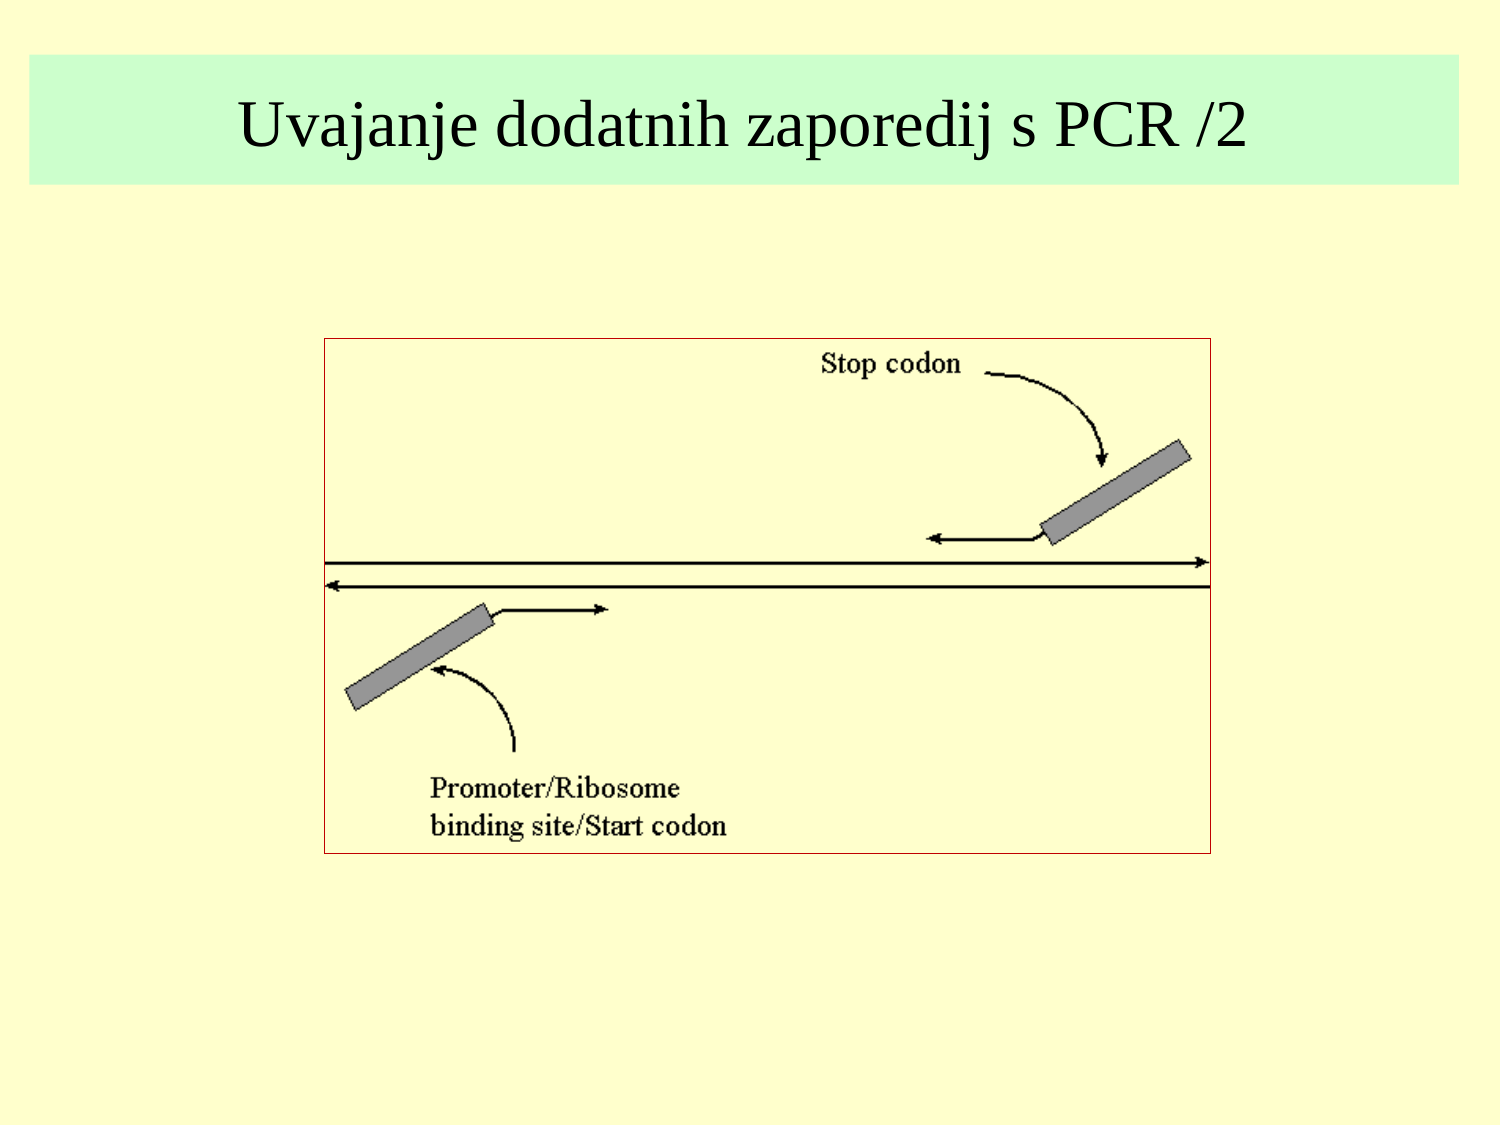

# Uvajanje dodatnih zaporedij s PCR /2